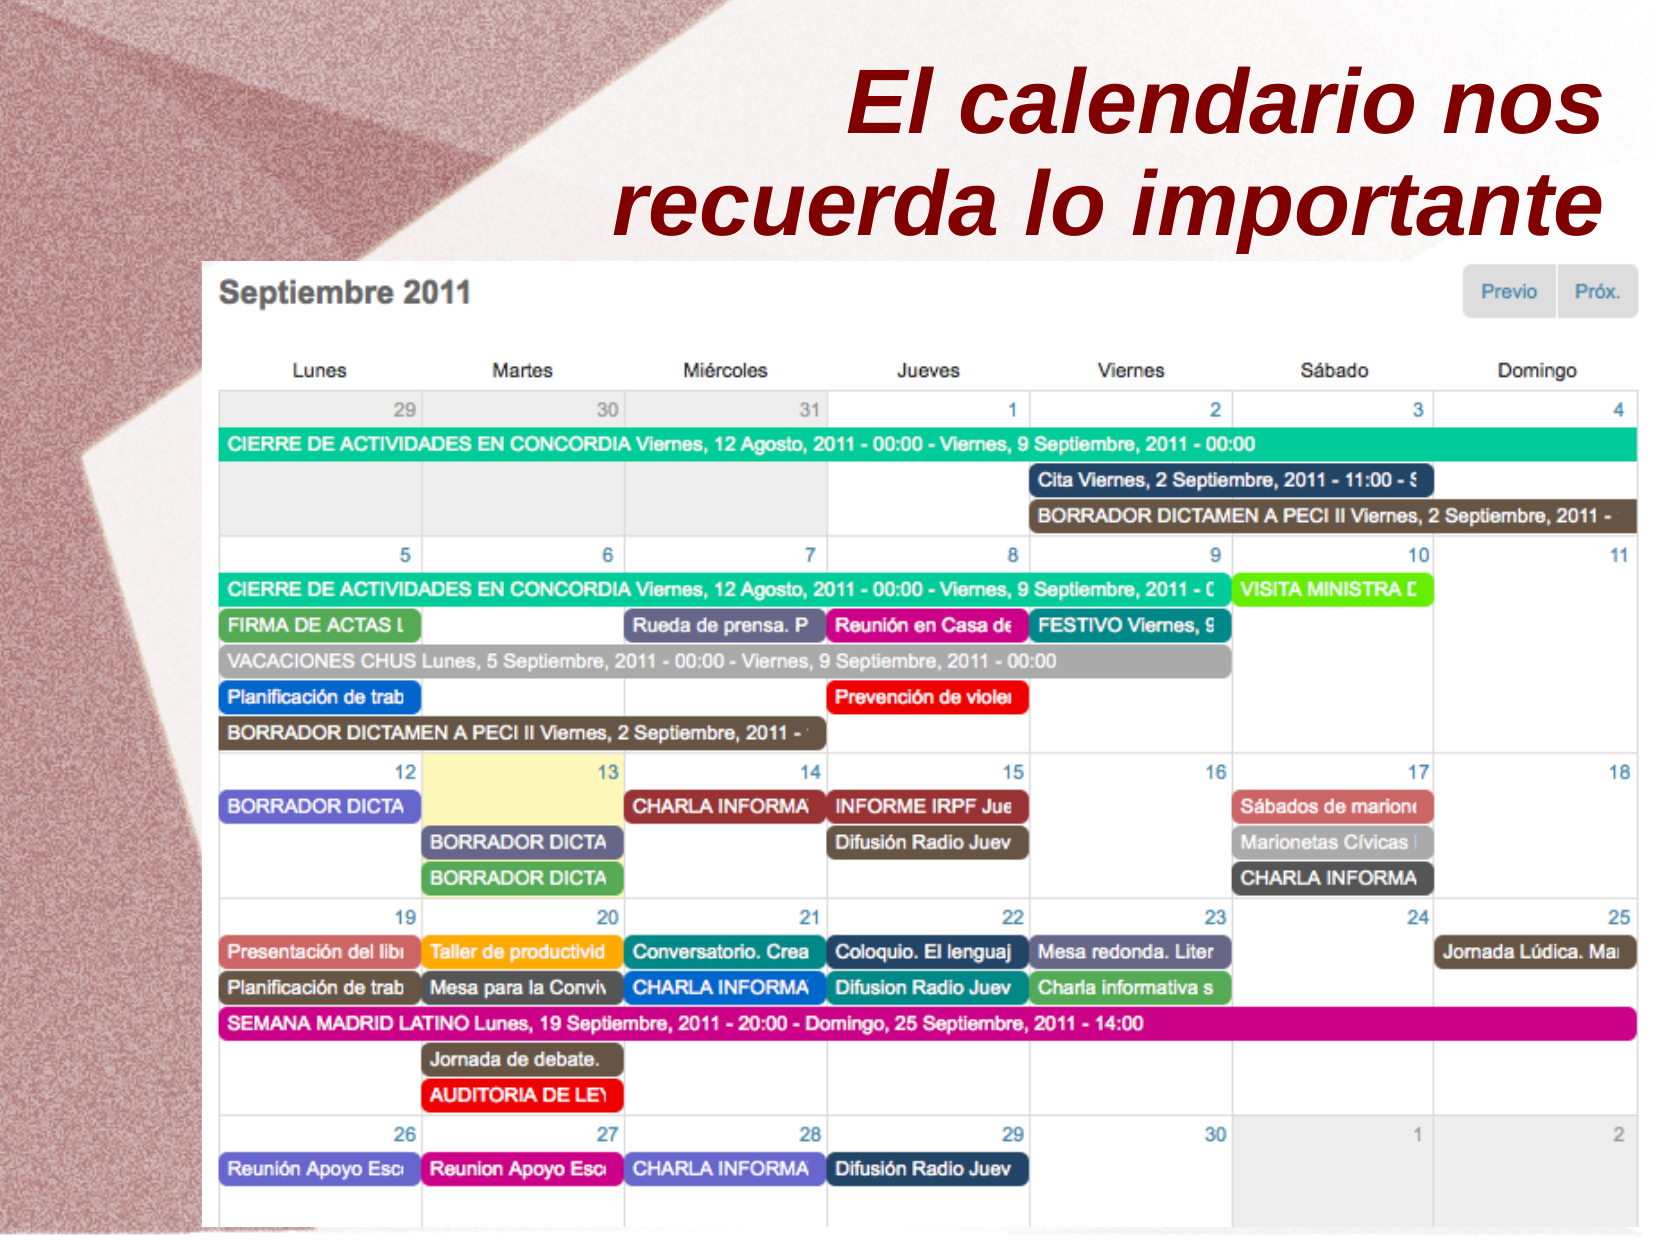

# El calendario nos recuerda lo importante